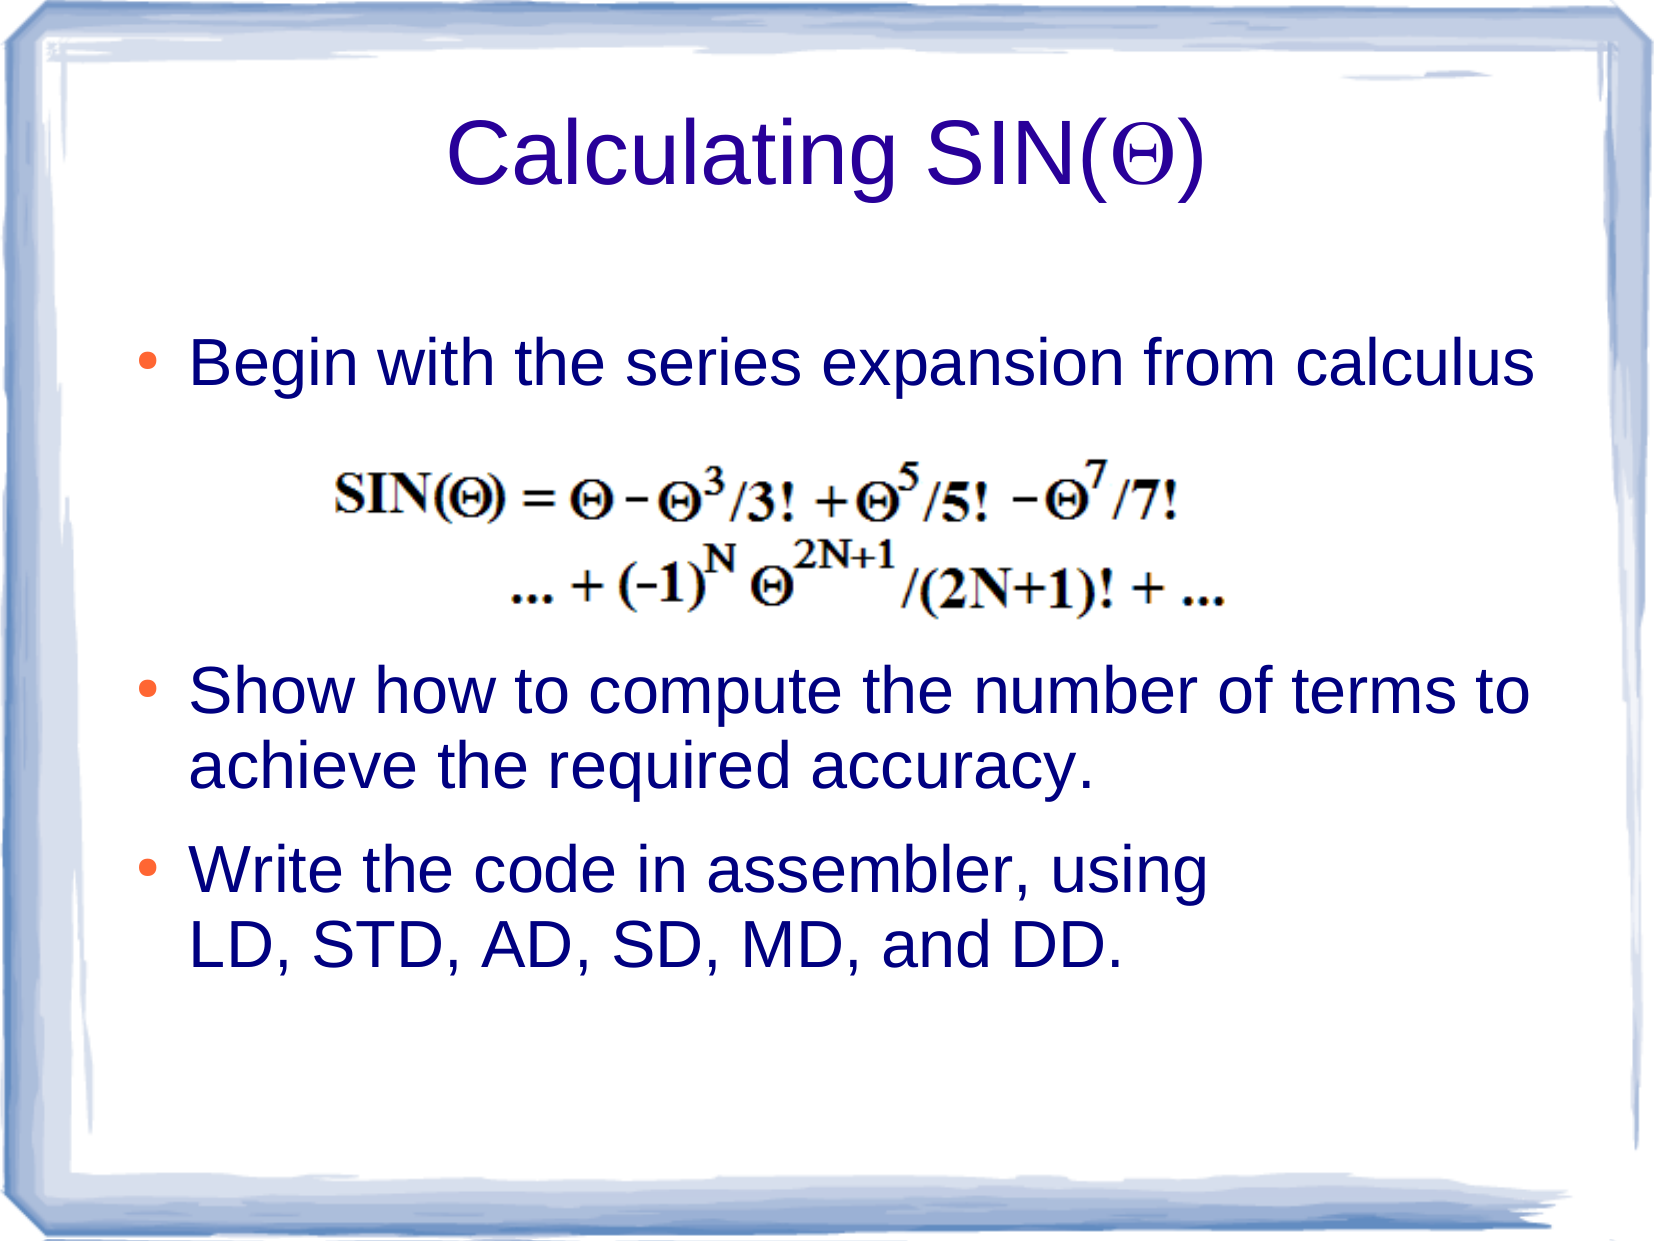

# Calculating SIN()
Begin with the series expansion from calculus
Show how to compute the number of terms to achieve the required accuracy.
Write the code in assembler, using
LD, STD, AD, SD, MD, and DD.